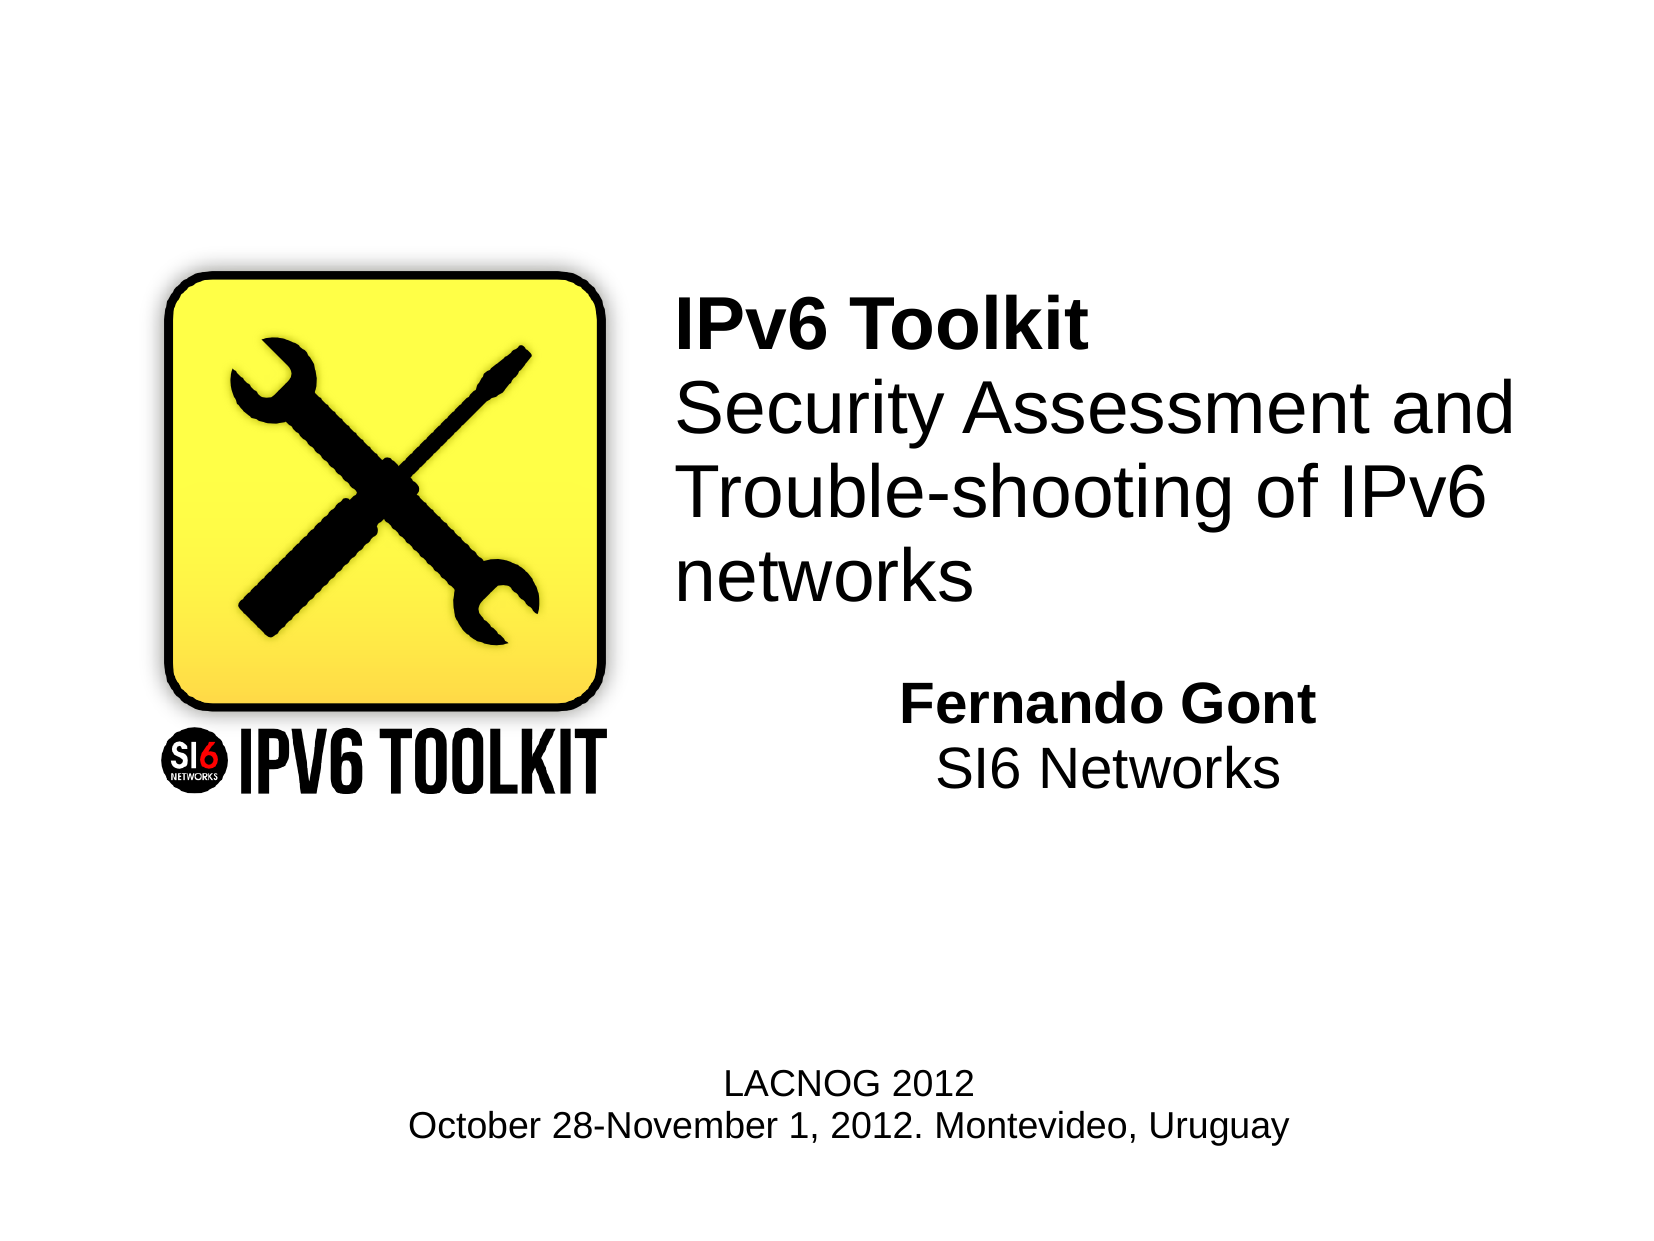

IPv6 Toolkit
Security Assessment and Trouble-shooting of IPv6 networks
Fernando Gont
SI6 Networks
LACNOG 2012
October 28-November 1, 2012. Montevideo, Uruguay